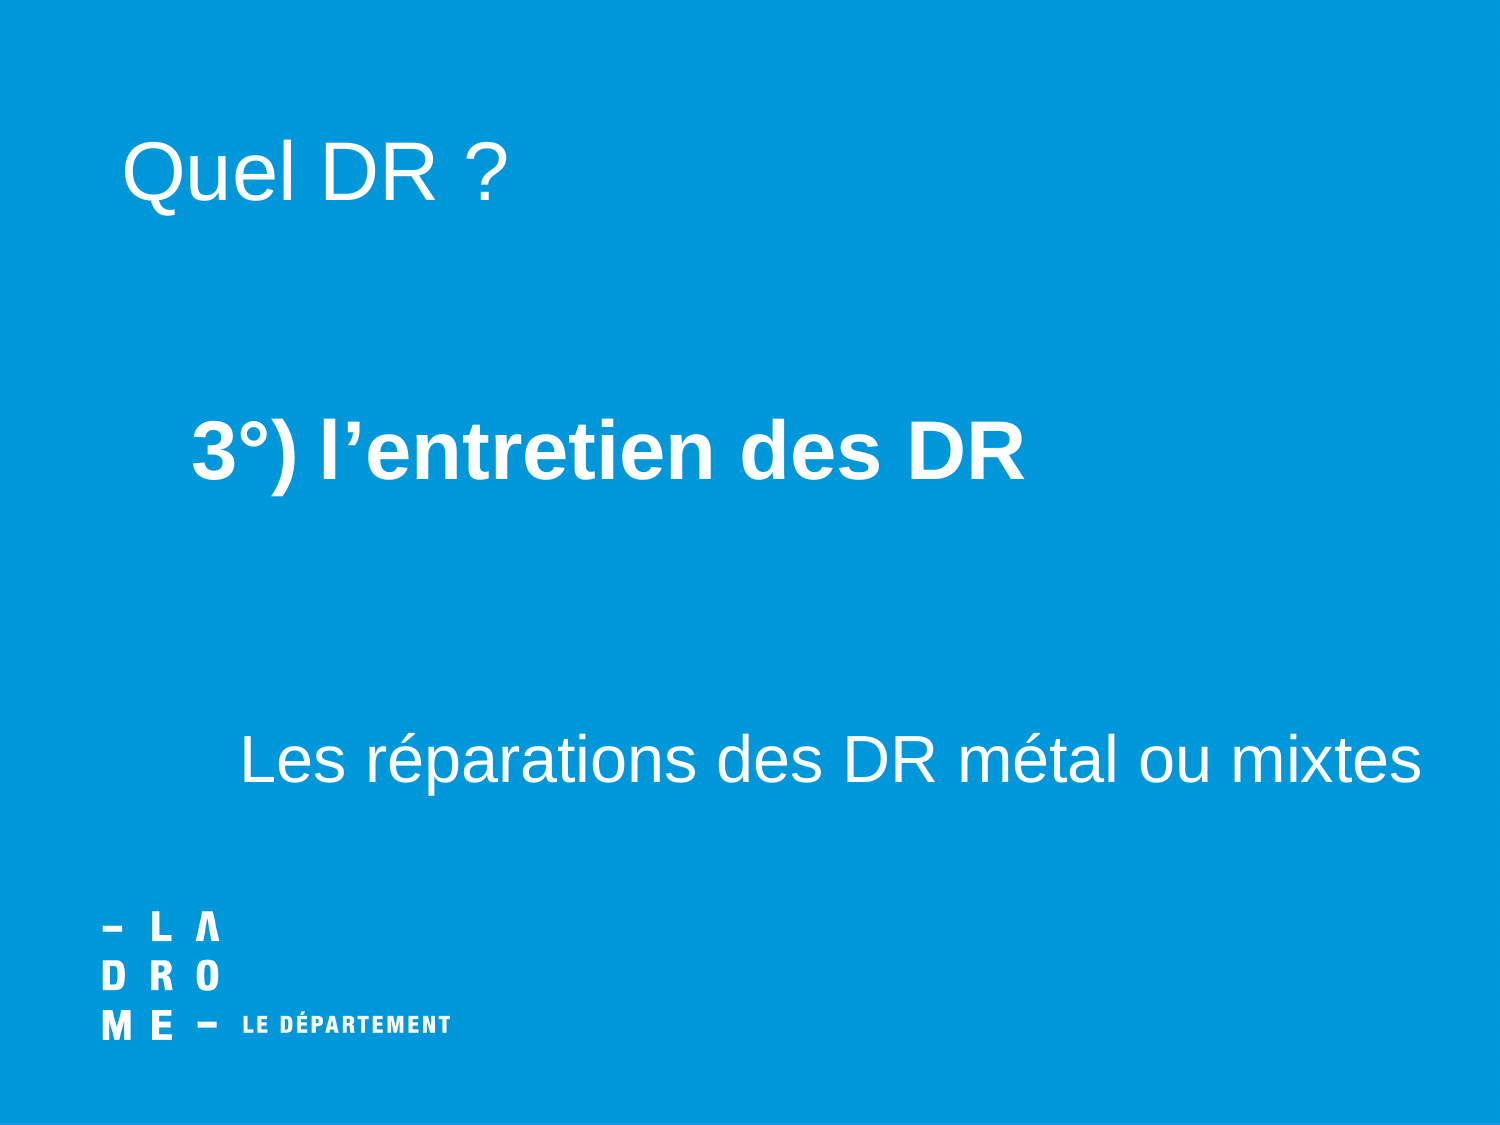

Quel DR ?
3°) l’entretien des DR
Les réparations des DR métal ou mixtes